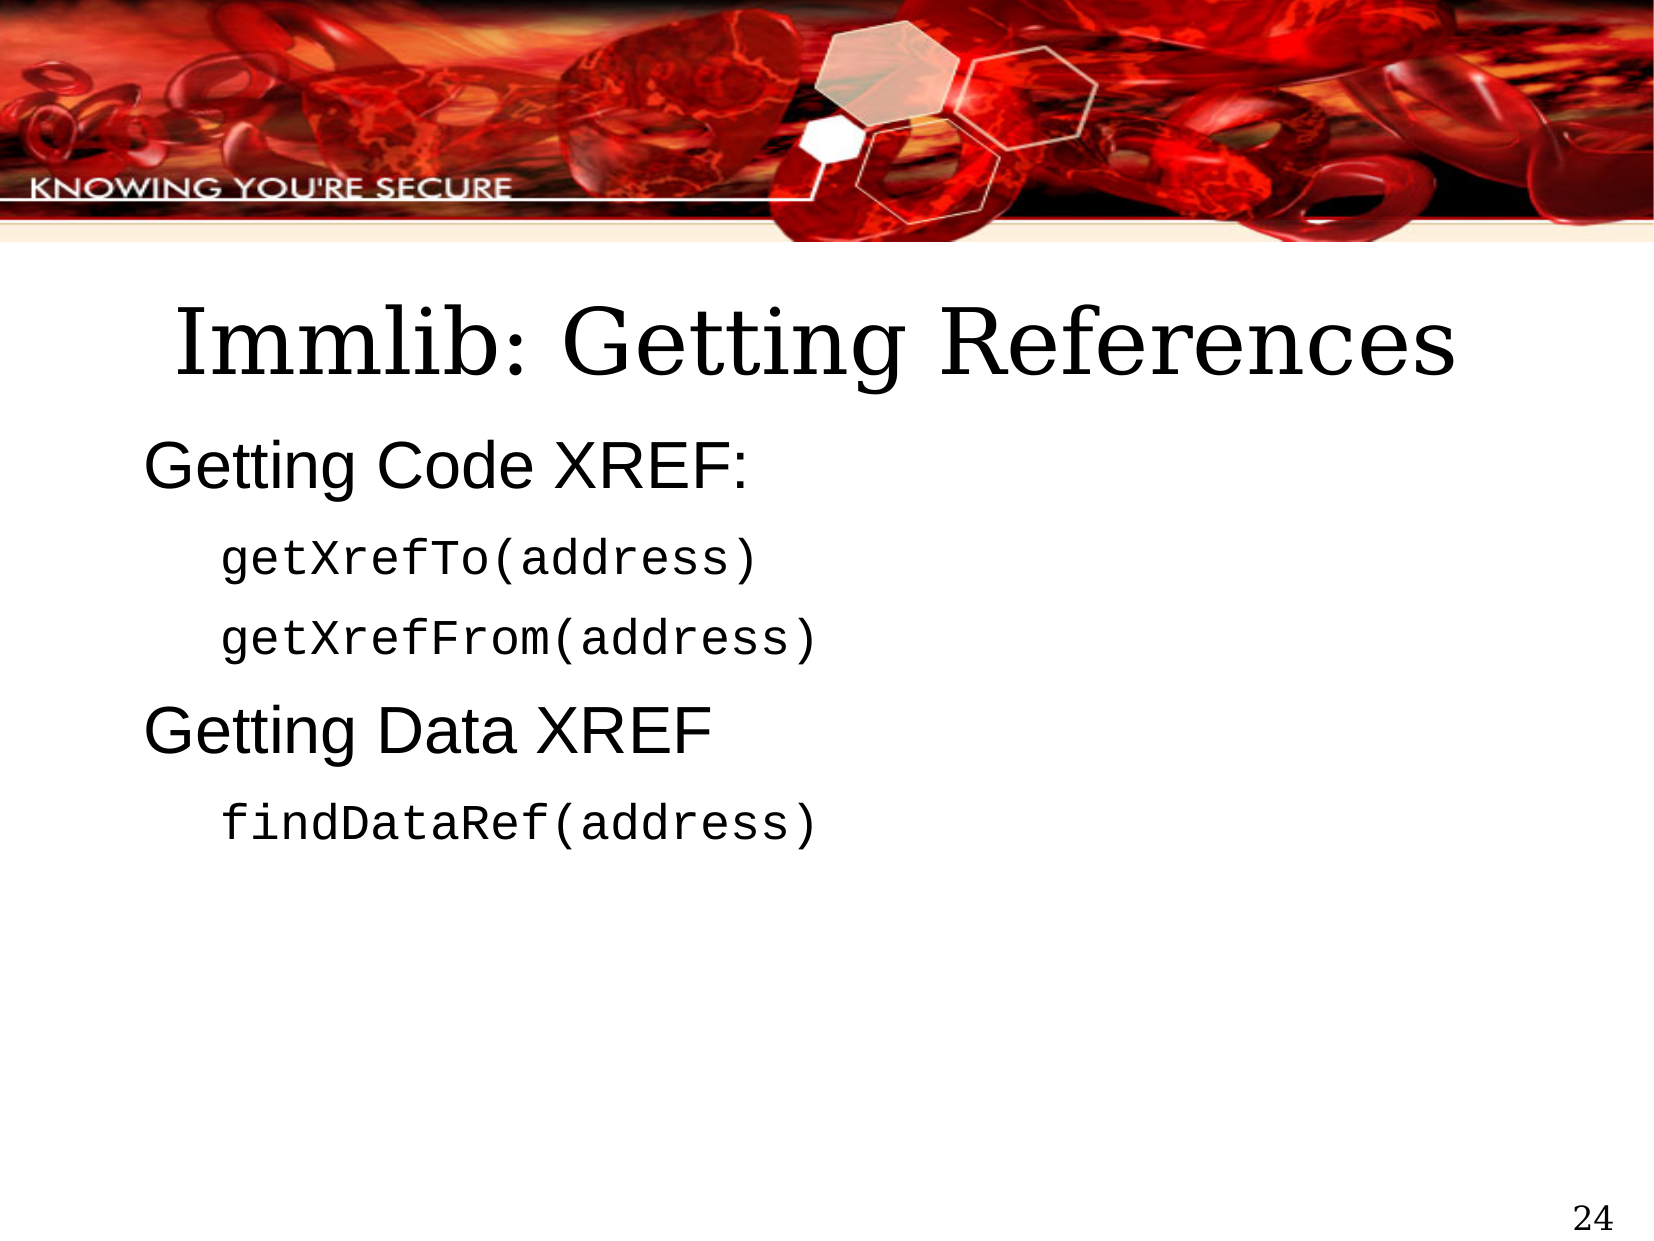

# Immlib: Getting References
Getting Code XREF:
getXrefTo(address)
getXrefFrom(address)
Getting Data XREF
findDataRef(address)